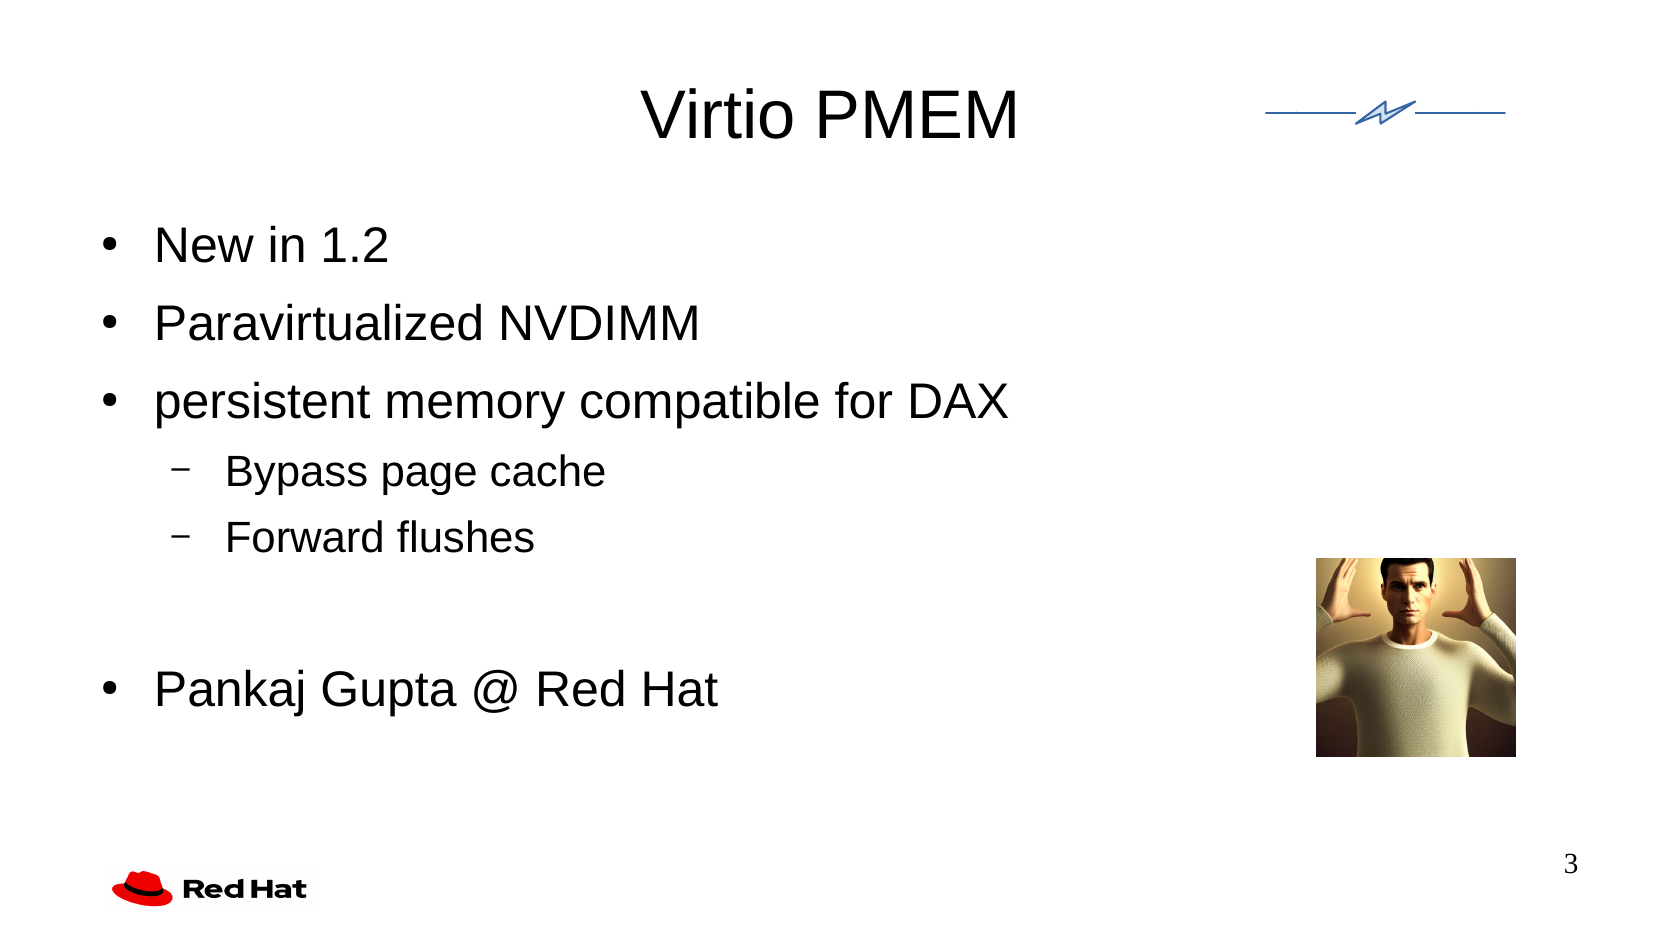

# Virtio PMEM
New in 1.2
Paravirtualized NVDIMM
persistent memory compatible for DAX
Bypass page cache
Forward flushes
Pankaj Gupta @ Red Hat
3